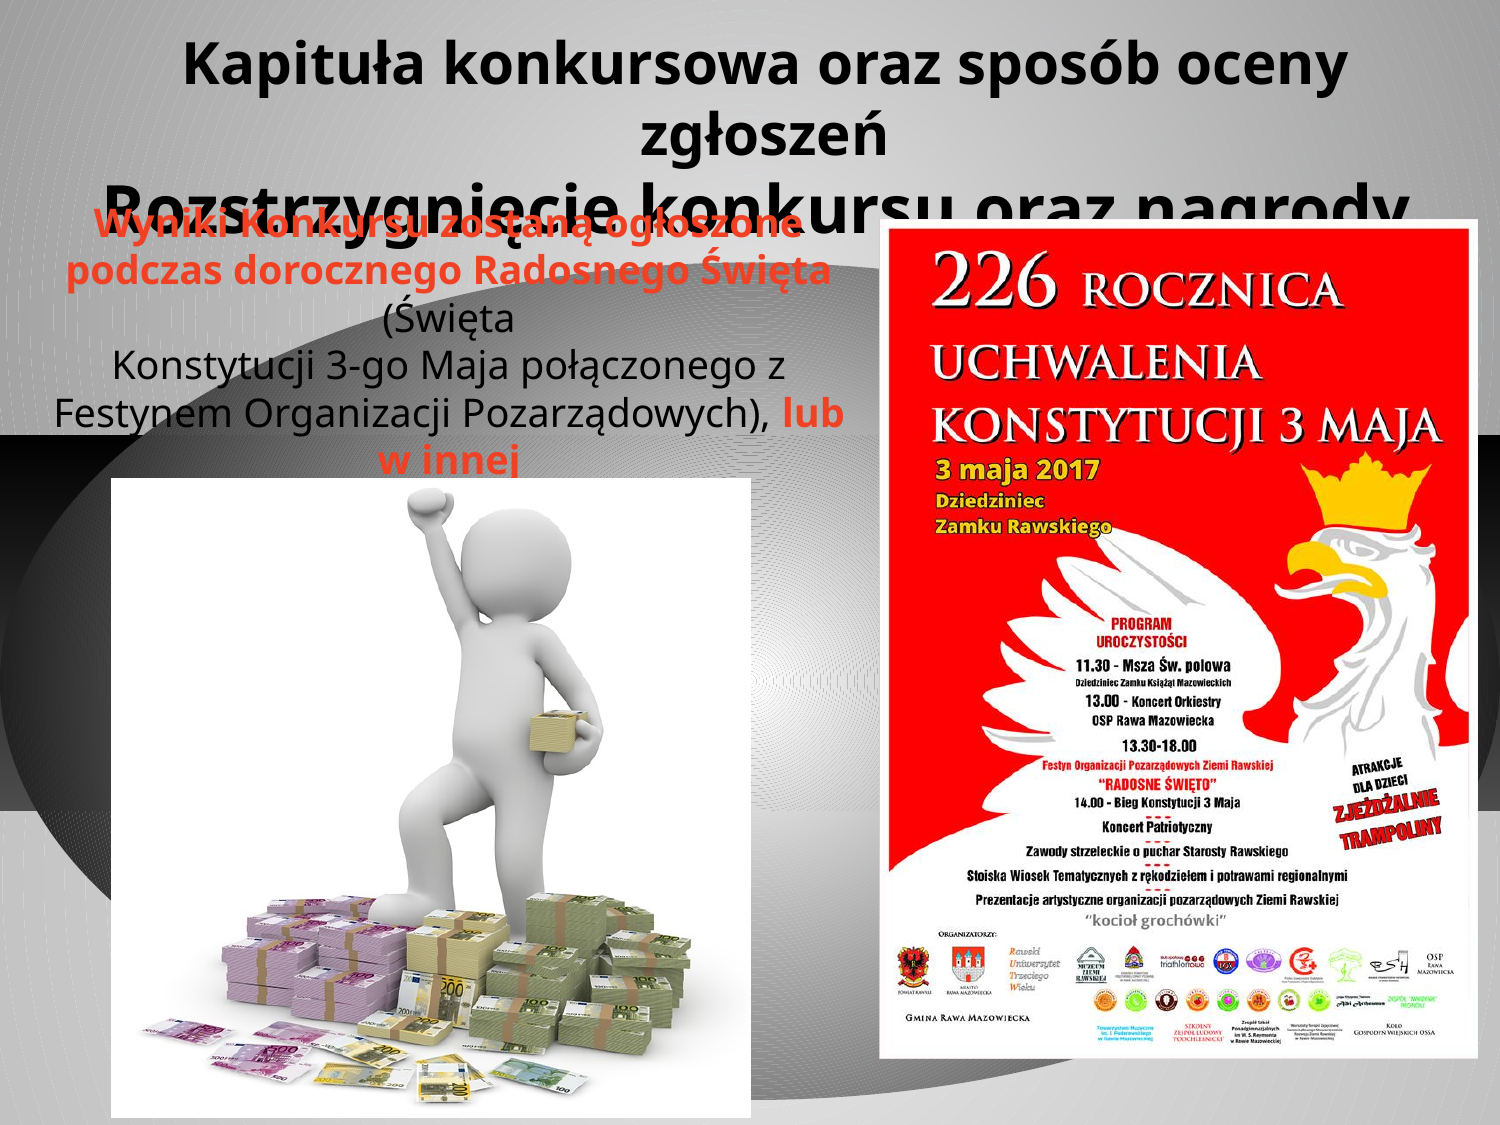

# Kapituła konkursowa oraz sposób oceny zgłoszeń Rozstrzygnięcie konkursu oraz nagrody
Wyniki Konkursu zostaną ogłoszone podczas dorocznego Radosnego Święta (Święta
Konstytucji 3-go Maja połączonego z Festynem Organizacji Pozarządowych), lub w innej
uroczystej formie.